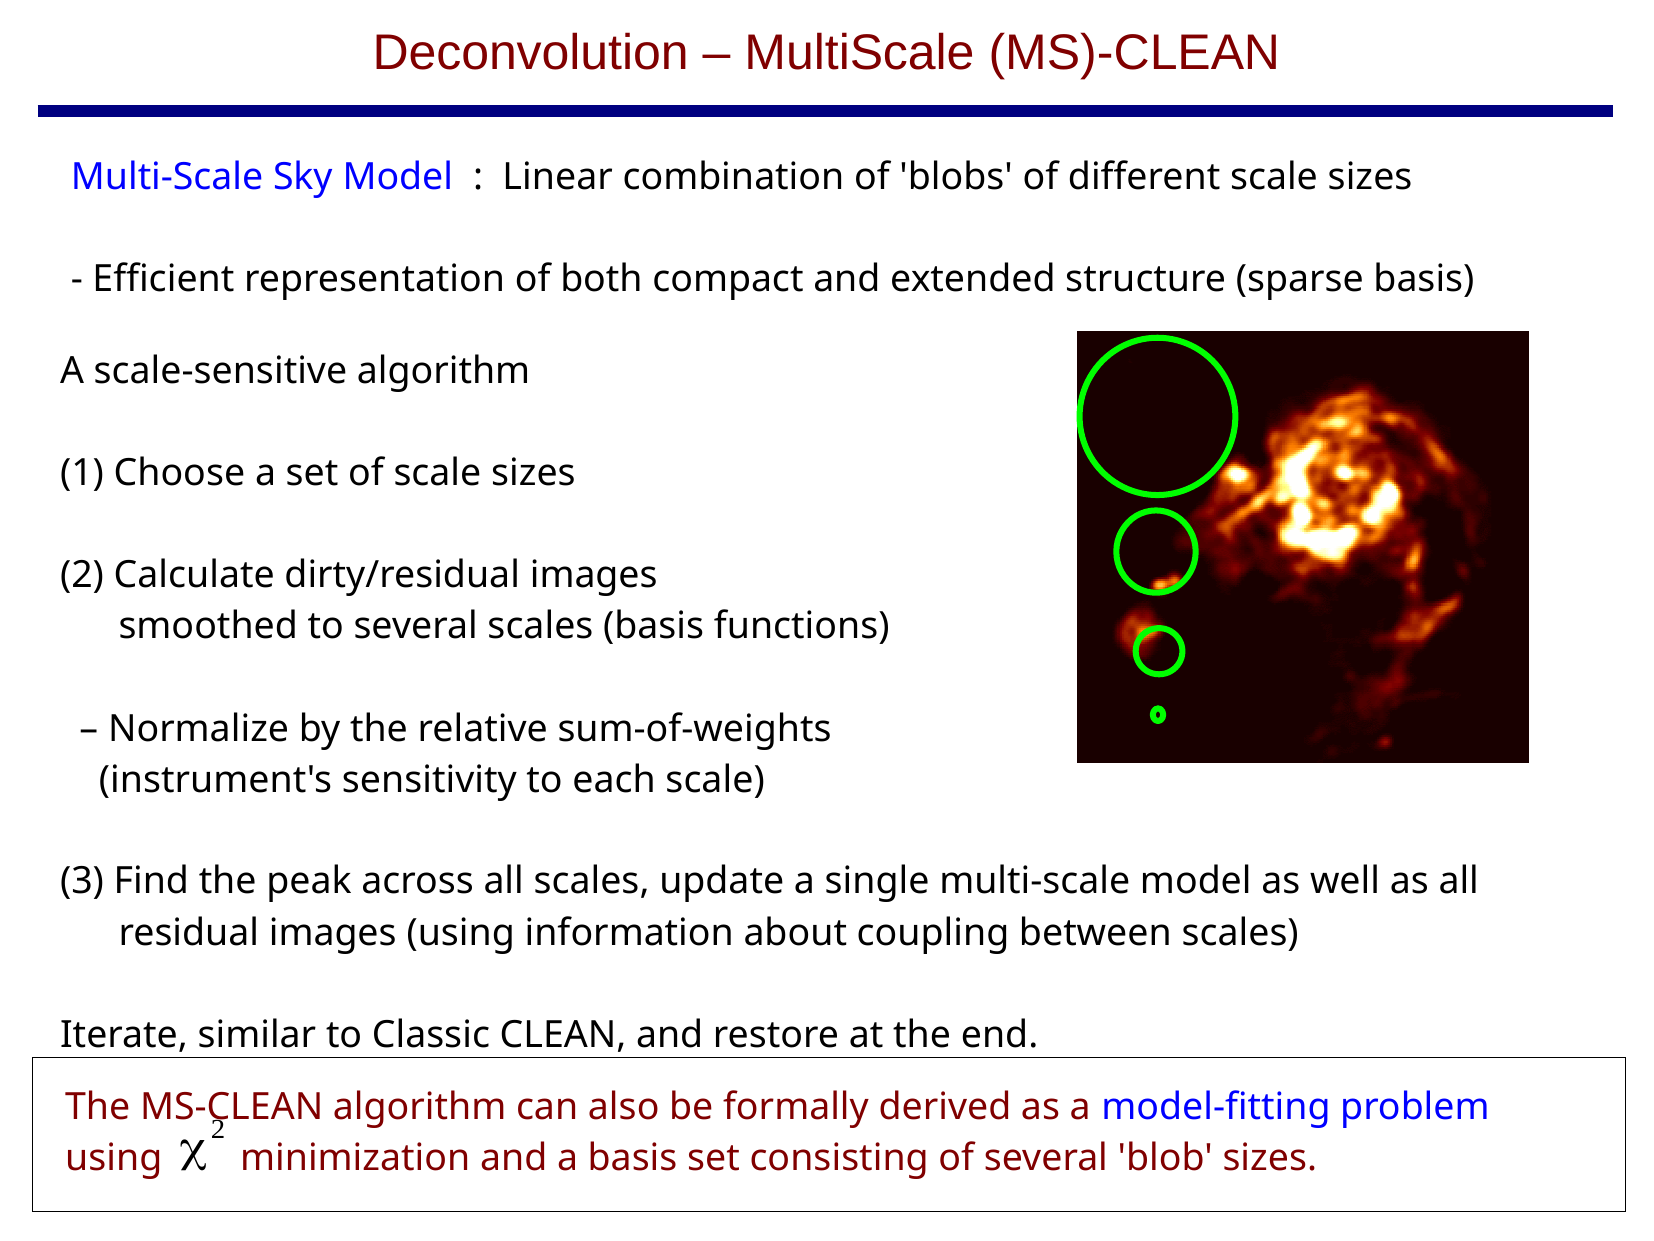

# Deconvolution – MultiScale (MS)-CLEAN
Multi-Scale Sky Model : Linear combination of 'blobs' of different scale sizes
- Efficient representation of both compact and extended structure (sparse basis)
A scale-sensitive algorithm
(1) Choose a set of scale sizes
(2) Calculate dirty/residual images
 smoothed to several scales (basis functions)
 – Normalize by the relative sum-of-weights
 (instrument's sensitivity to each scale)
(3) Find the peak across all scales, update a single multi-scale model as well as all
 residual images (using information about coupling between scales)
Iterate, similar to Classic CLEAN, and restore at the end.
The MS-CLEAN algorithm can also be formally derived as a model-fitting problem
using minimization and a basis set consisting of several 'blob' sizes.